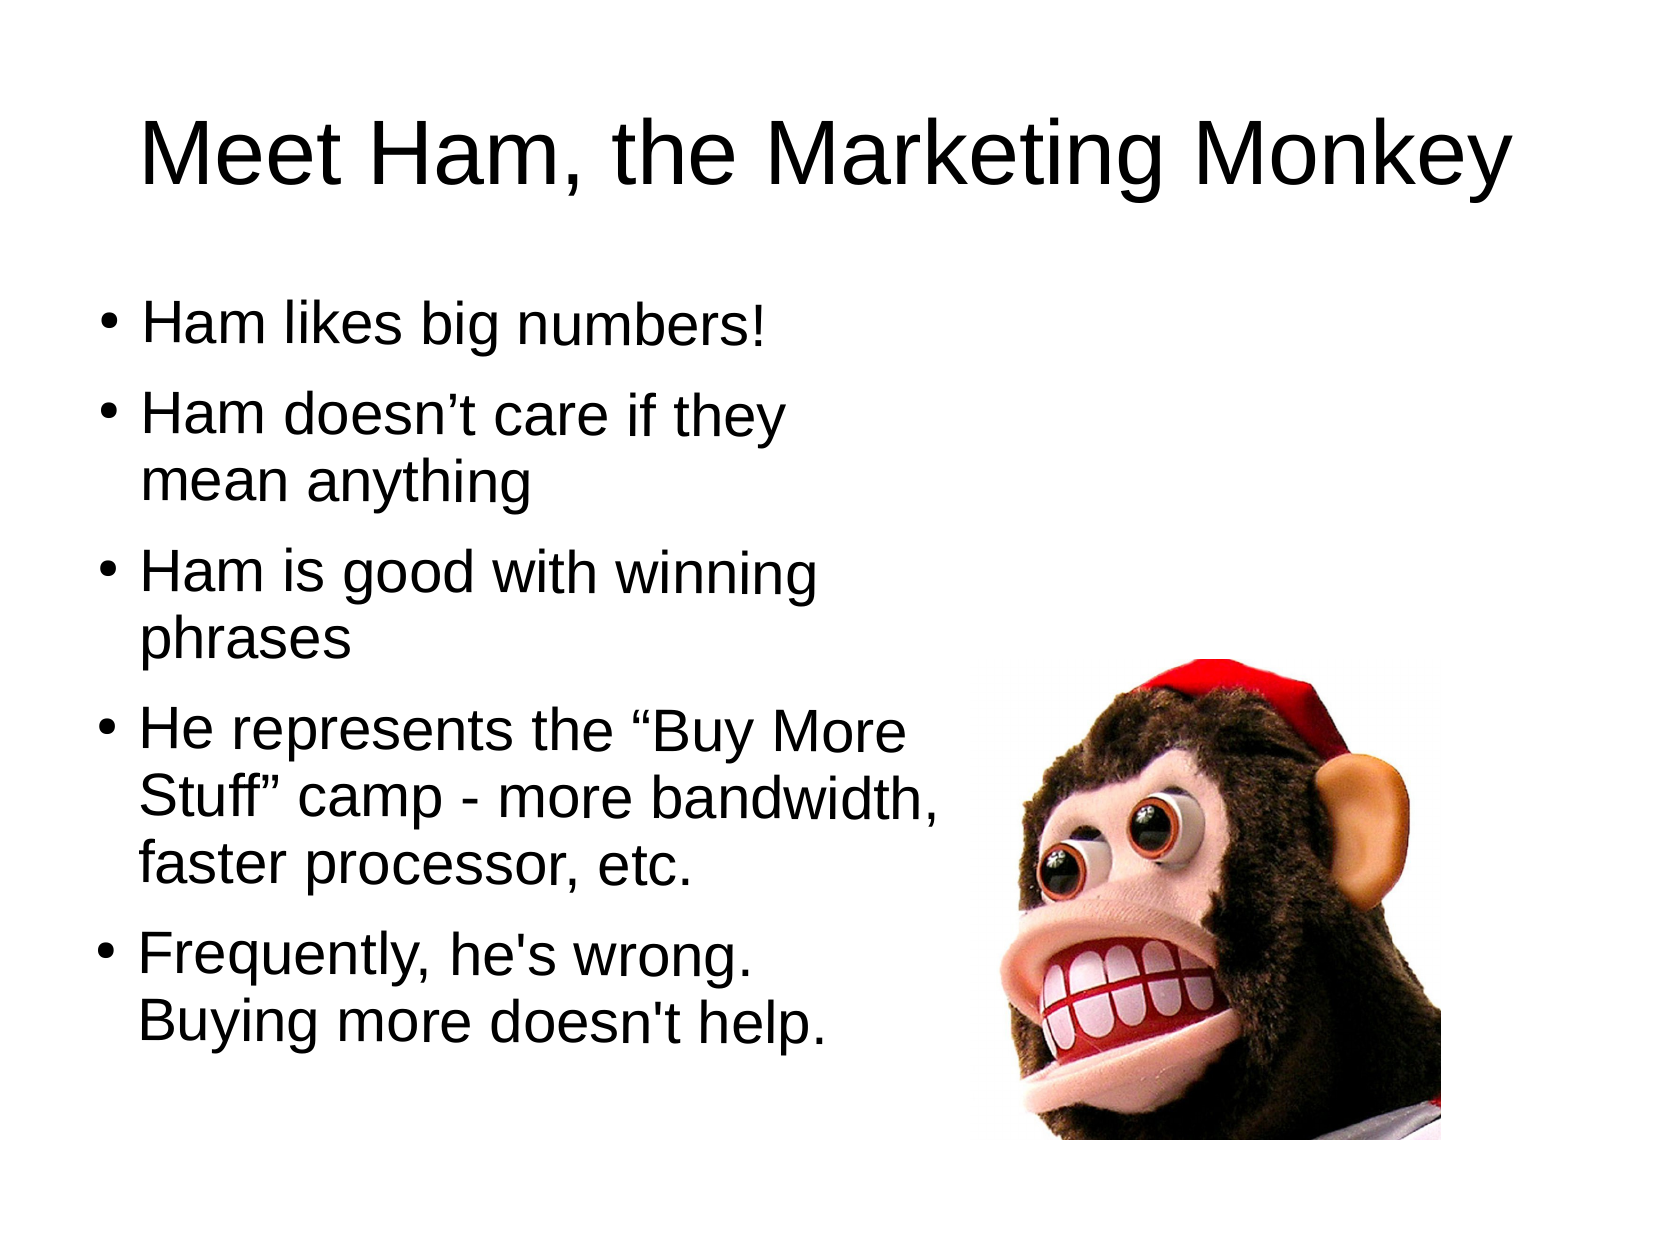

# Meet Ham, the Marketing Monkey
Ham likes big numbers!
Ham doesn’t care if they mean anything
Ham is good with winning phrases
He represents the “Buy More Stuff” camp - more bandwidth, faster processor, etc.
Frequently, he's wrong. Buying more doesn't help.